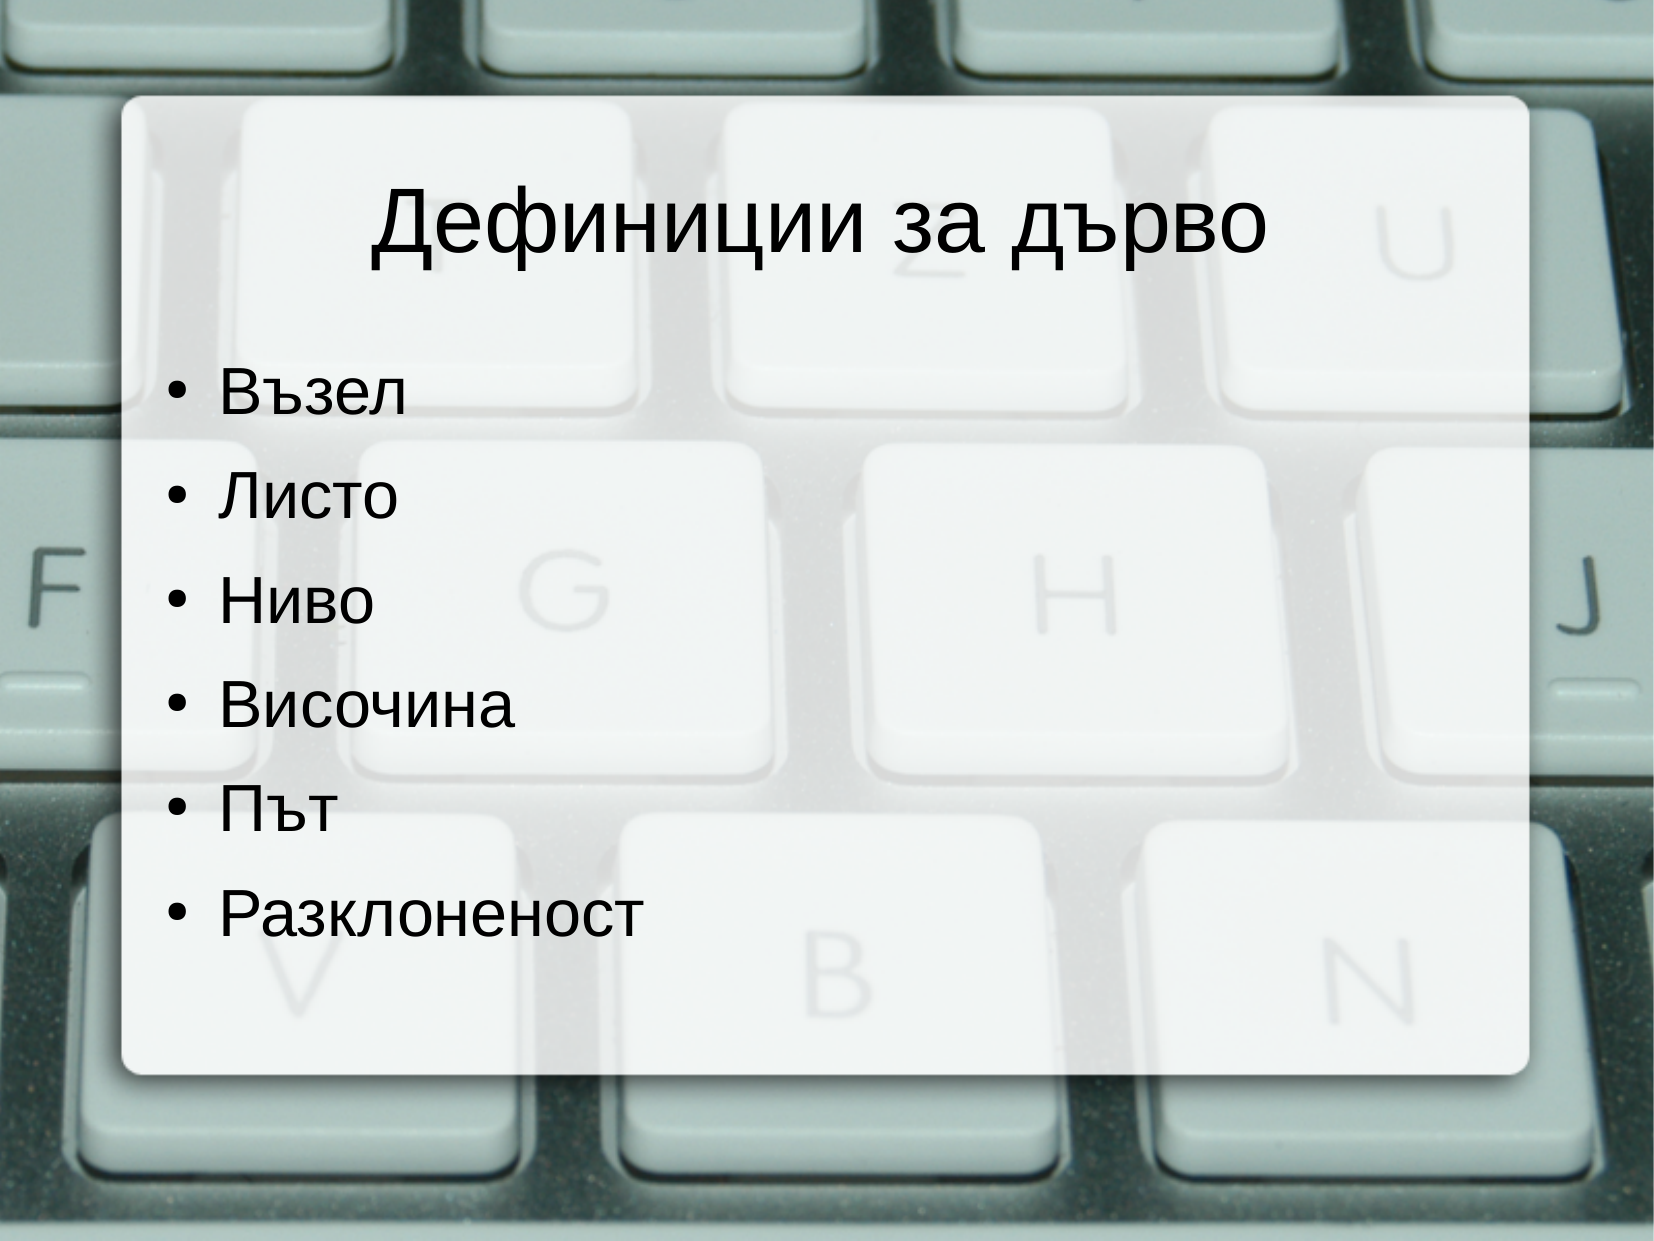

# Дефиниции за дърво
Възел
Листо
Ниво
Височина
Път
Разклоненост